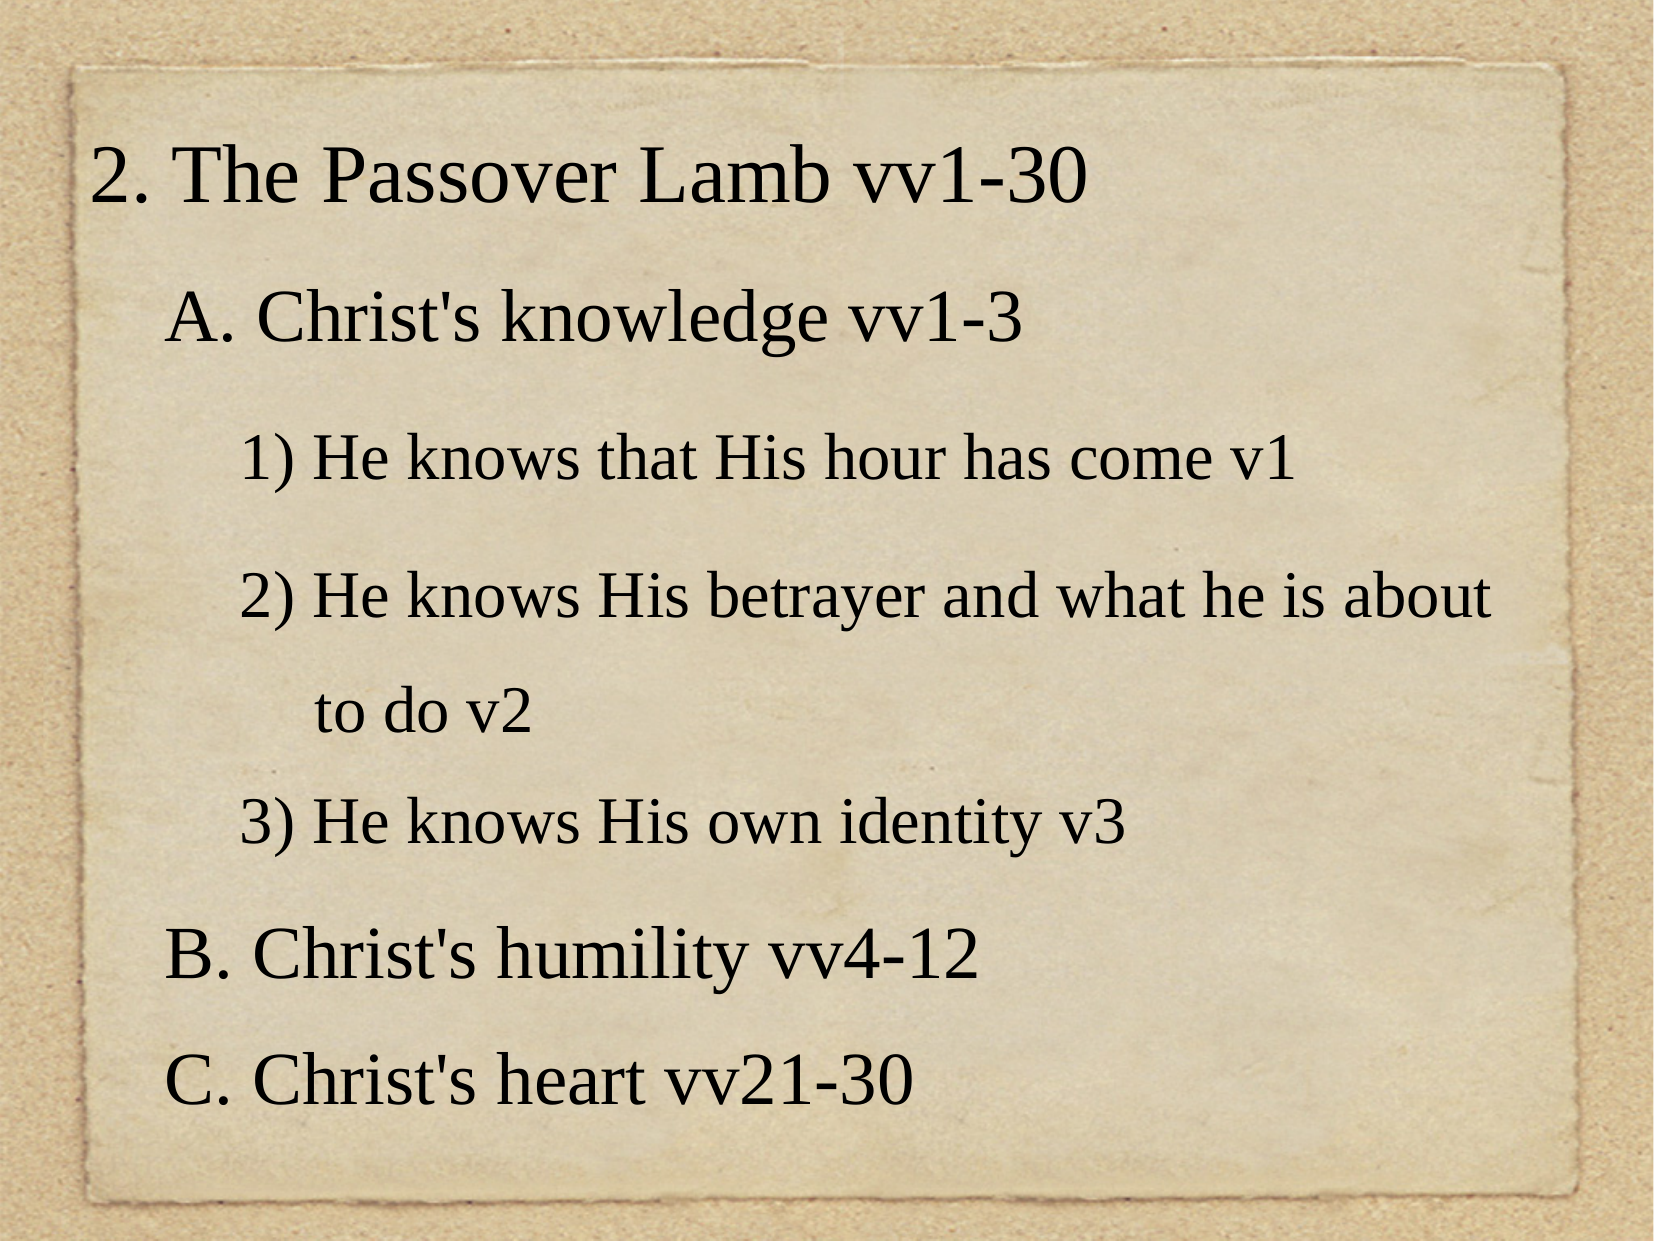

2. The Passover Lamb vv1-30
	A. Christ's knowledge vv1-3
		1) He knows that His hour has come v1
		2) He knows His betrayer and what he is about 				to do v2
		3) He knows His own identity v3
	B. Christ's humility vv4-12
	C. Christ's heart vv21-30